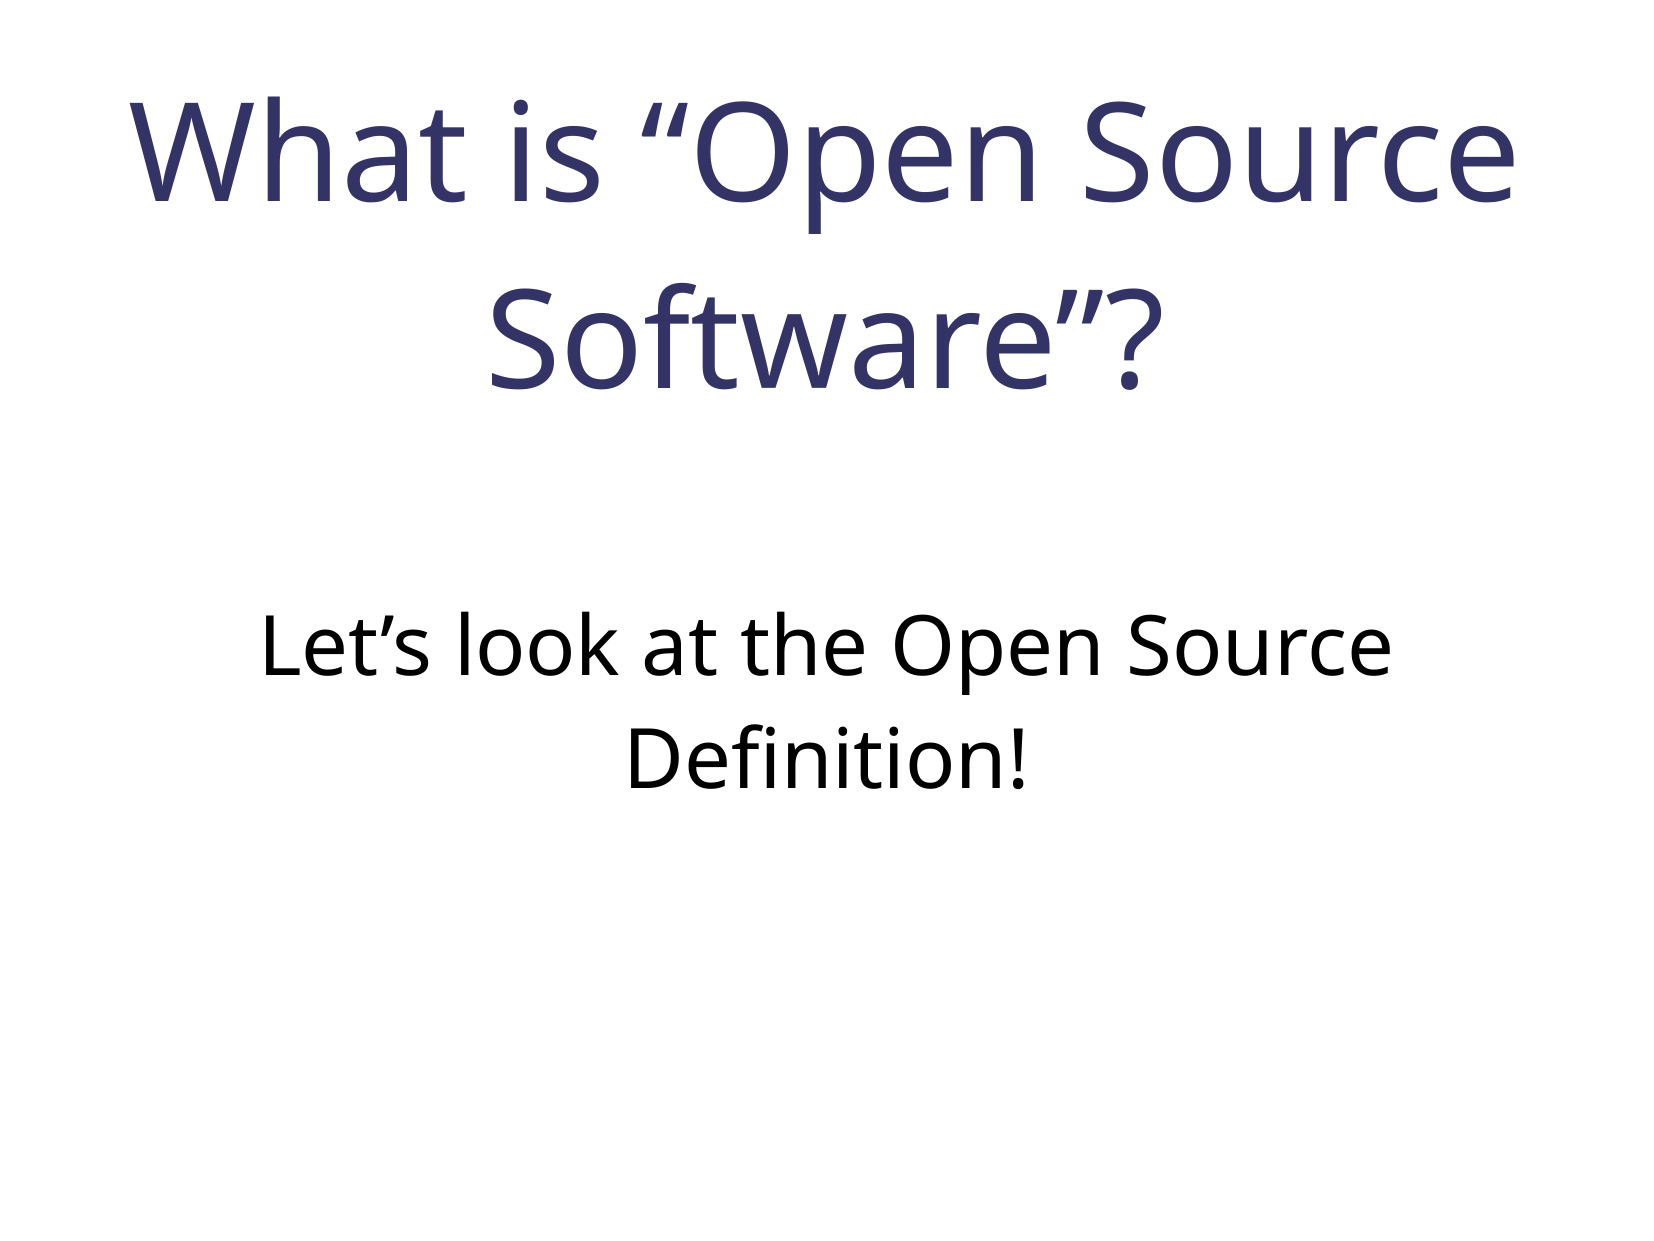

# What is “Open Source Software”?
Let’s look at the Open Source Definition!